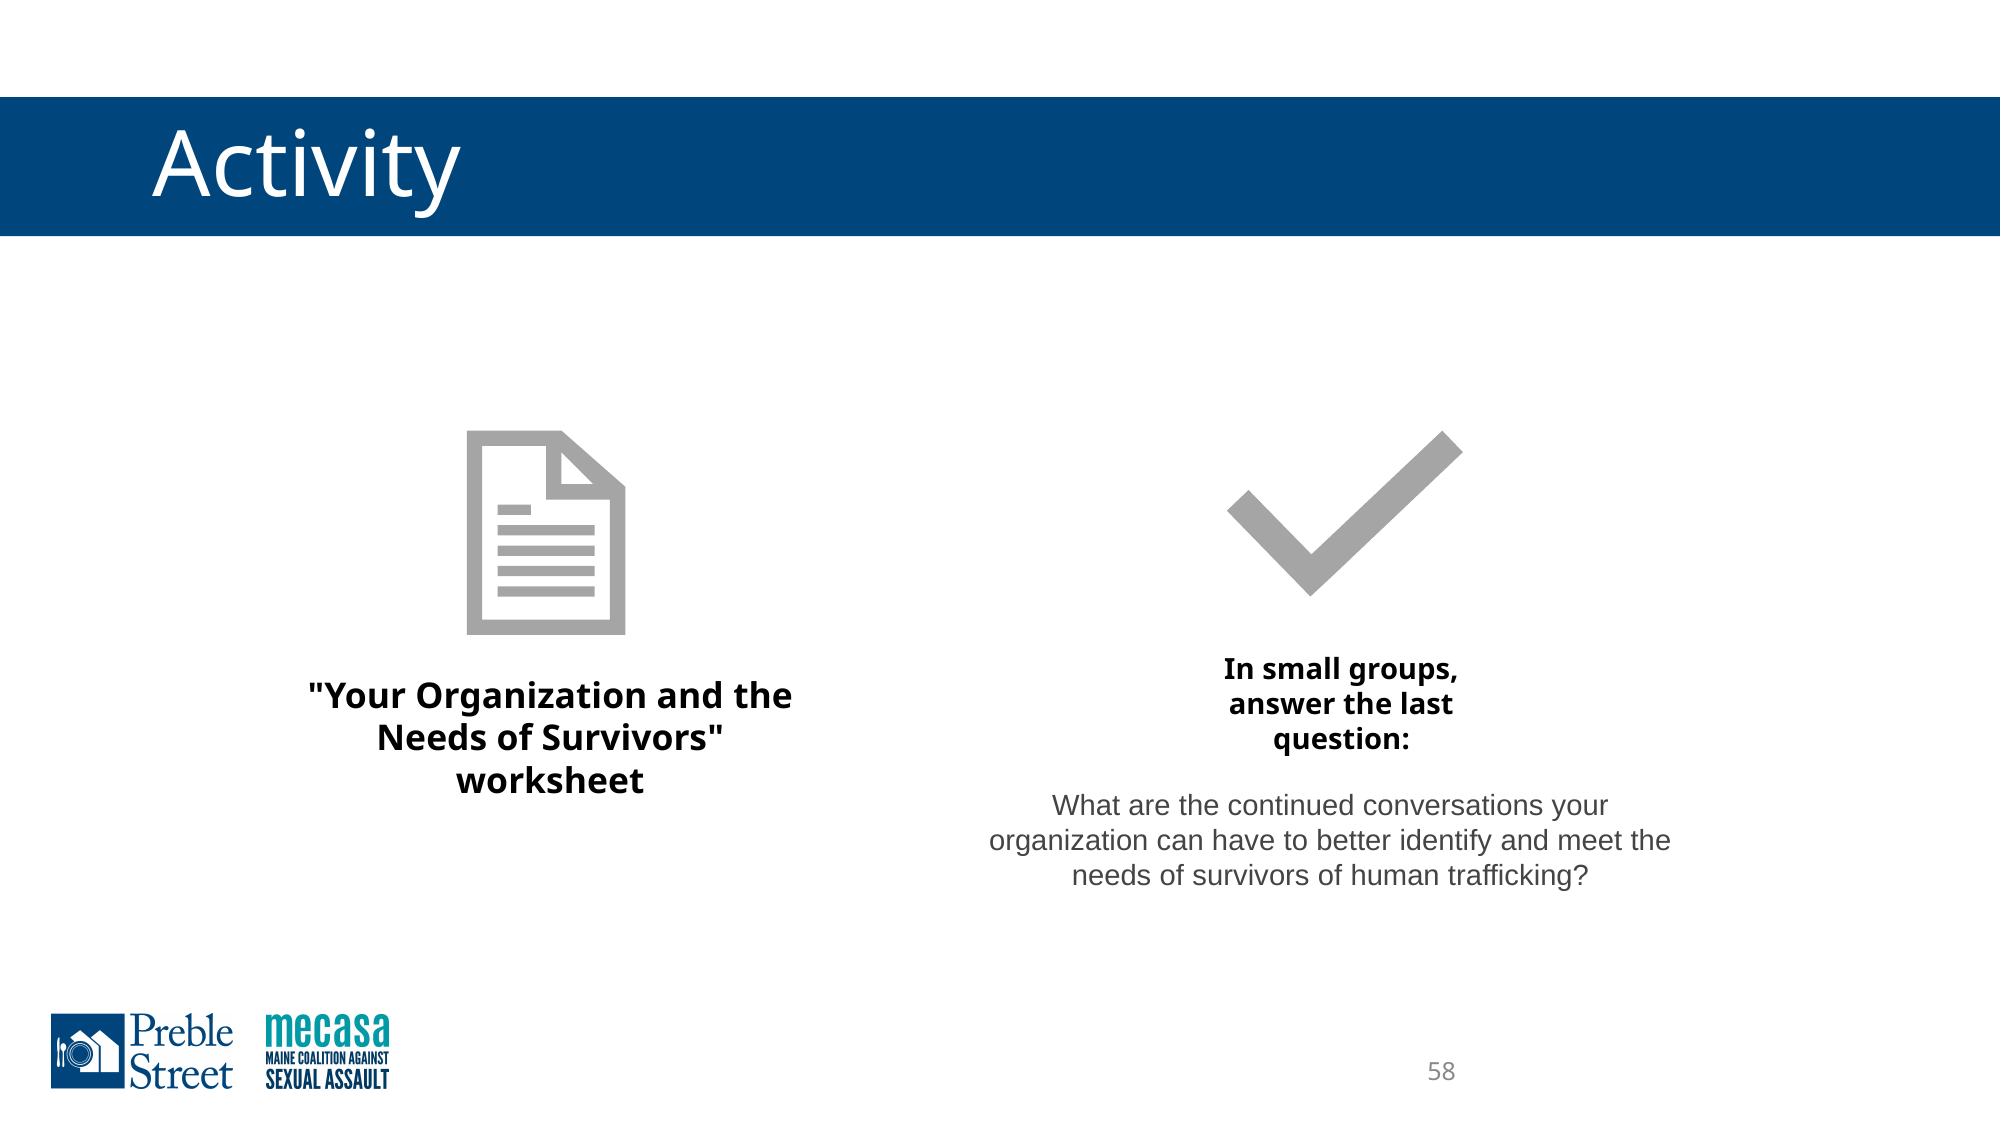

# Activity
In small groups, answer the last question:
"Your Organization and the Needs of Survivors" worksheet
What are the continued conversations your organization can have to better identify and meet the needs of survivors of human trafficking?